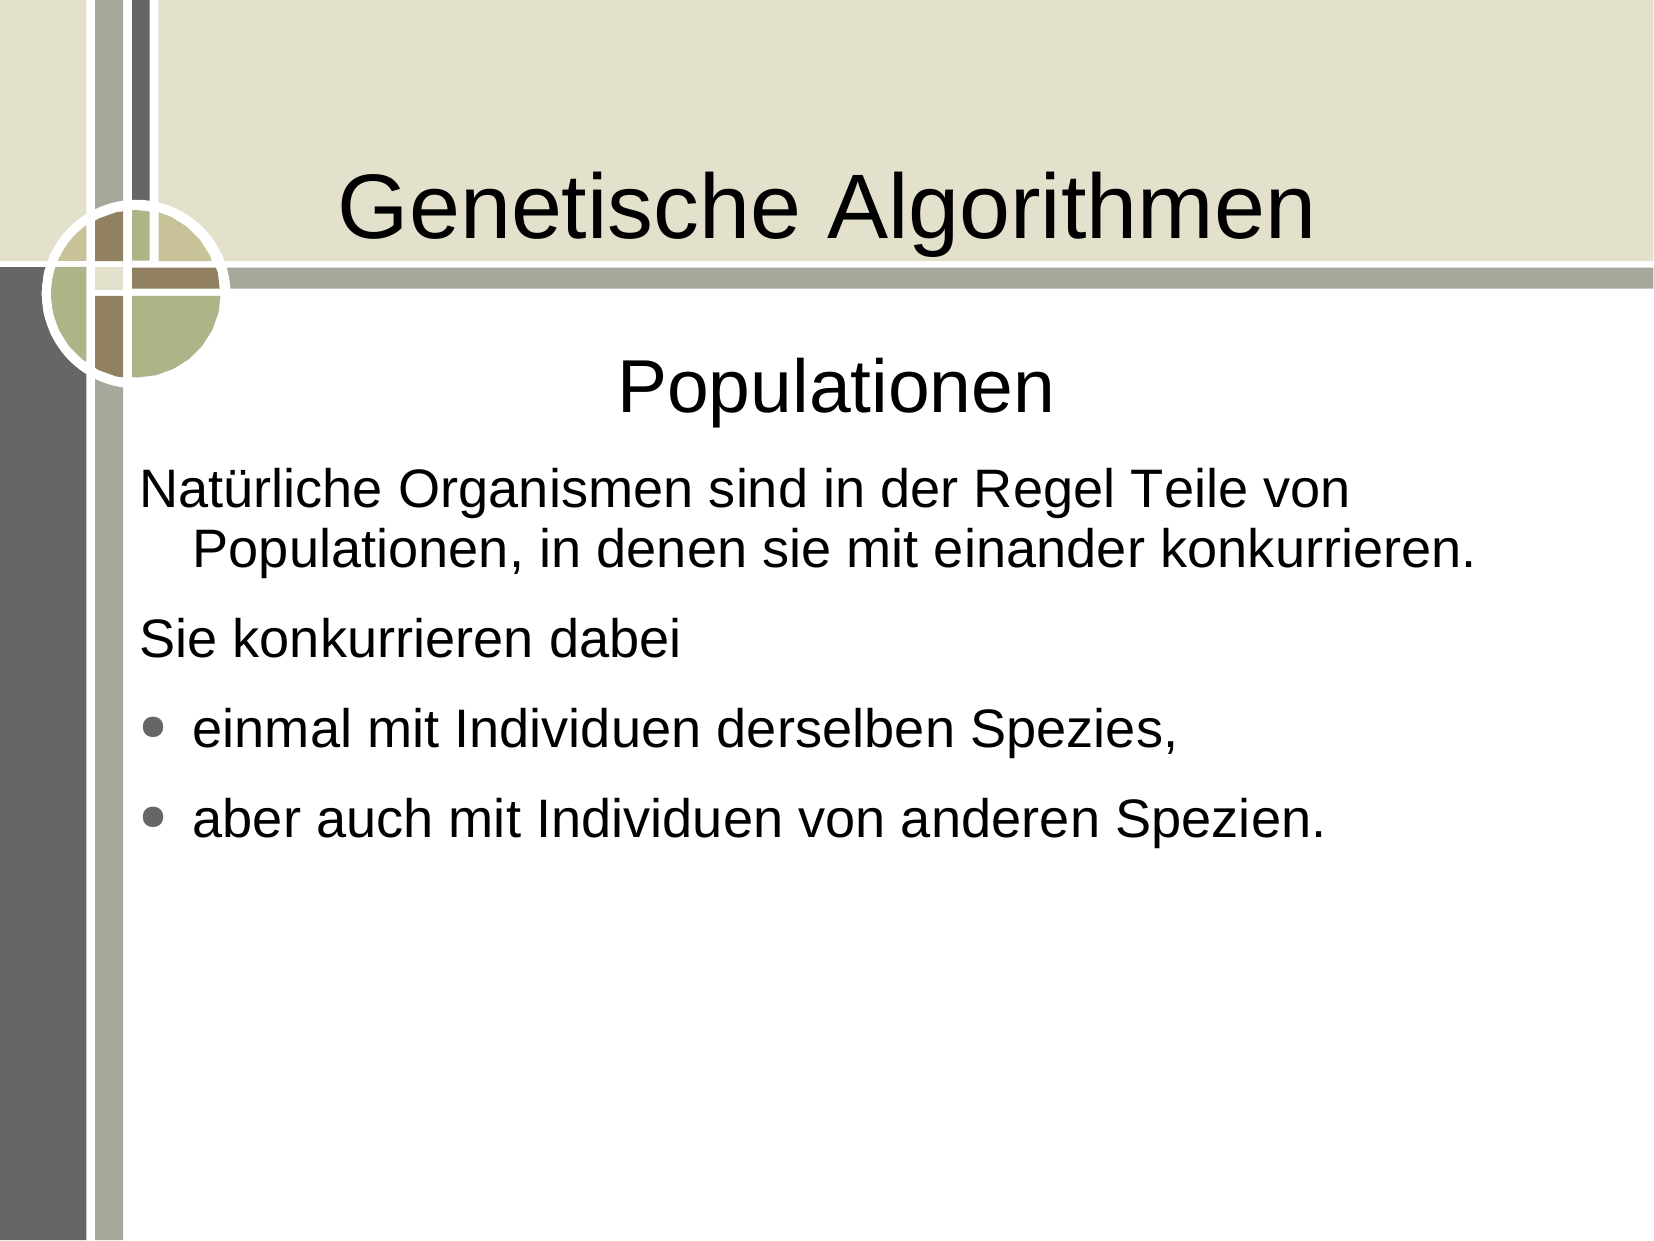

# Genetische Algorithmen
Populationen
Natürliche Organismen sind in der Regel Teile von Populationen, in denen sie mit einander konkurrieren.
Sie konkurrieren dabei
einmal mit Individuen derselben Spezies,
aber auch mit Individuen von anderen Spezien.